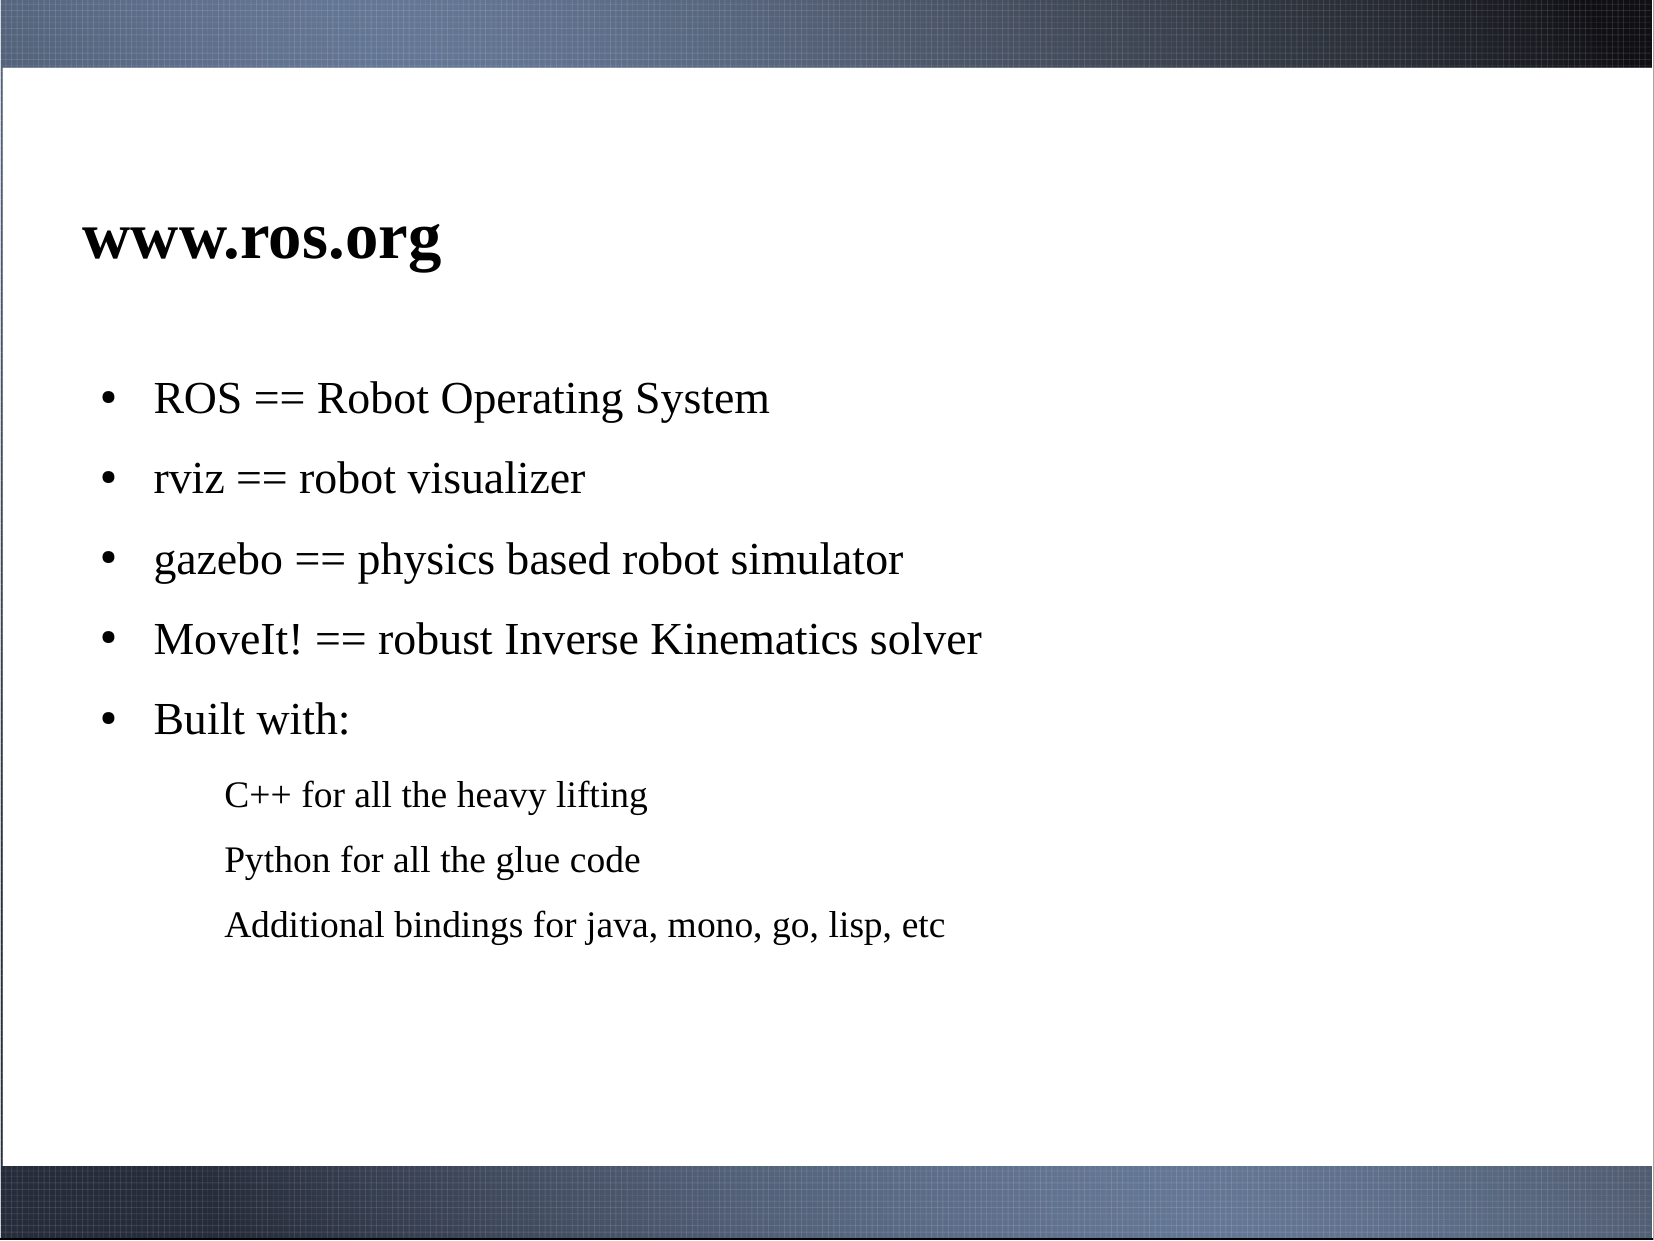

# www.ros.org
ROS == Robot Operating System
rviz == robot visualizer
gazebo == physics based robot simulator
MoveIt! == robust Inverse Kinematics solver
Built with:
C++ for all the heavy lifting
Python for all the glue code
Additional bindings for java, mono, go, lisp, etc